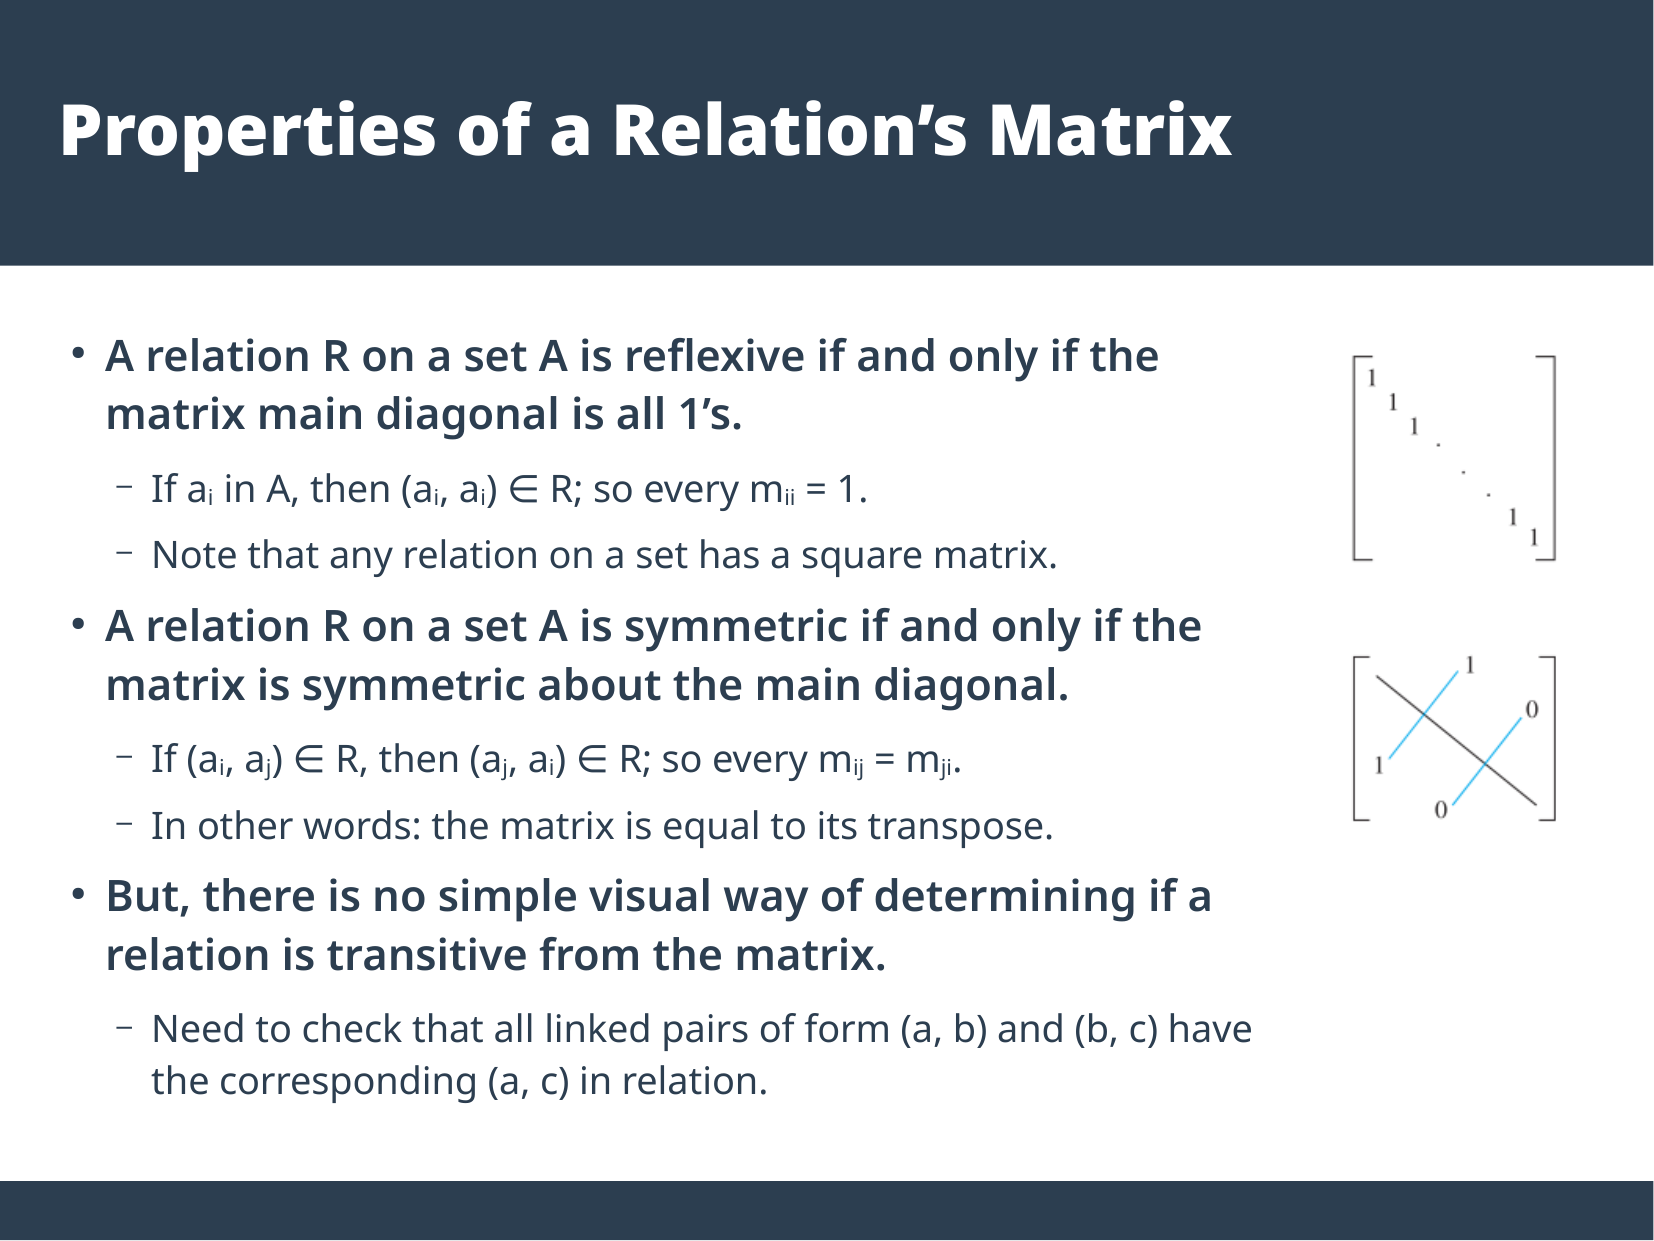

# Properties of a Relation’s Matrix
A relation R on a set A is reflexive if and only if the matrix main diagonal is all 1’s.
If ai in A, then (ai, ai) ∈ R; so every mii = 1.
Note that any relation on a set has a square matrix.
A relation R on a set A is symmetric if and only if the matrix is symmetric about the main diagonal.
If (ai, aj) ∈ R, then (aj, ai) ∈ R; so every mij = mji.
In other words: the matrix is equal to its transpose.
But, there is no simple visual way of determining if a relation is transitive from the matrix.
Need to check that all linked pairs of form (a, b) and (b, c) have the corresponding (a, c) in relation.